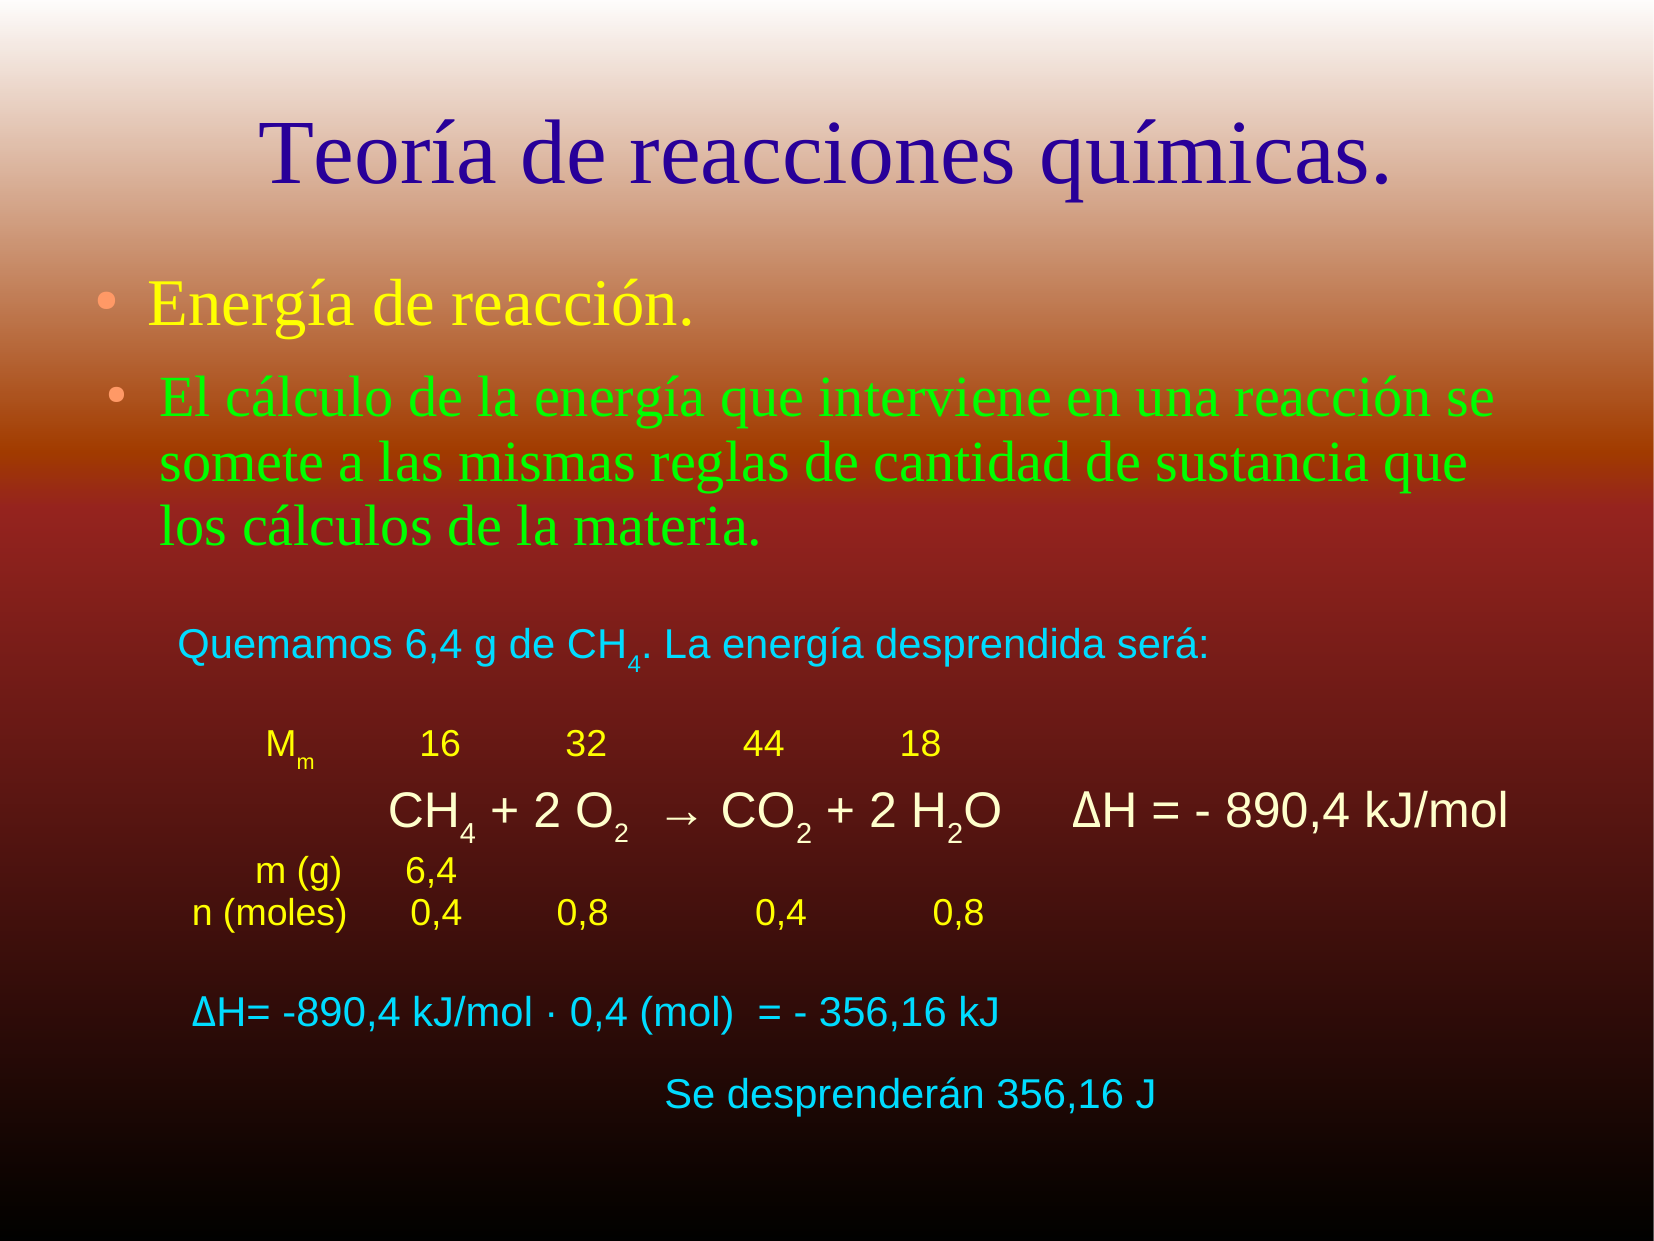

# Teoría de reacciones químicas.
Energía de reacción.
El cálculo de la energía que interviene en una reacción se somete a las mismas reglas de cantidad de sustancia que los cálculos de la materia.
Quemamos 6,4 g de CH4. La energía desprendida será:
 Mm 16 32 44 18
 CH4 + 2 O2 → CO2 + 2 H2O ΔH = - 890,4 kJ/mol
 m (g) 6,4
n (moles) 0,4 0,8 0,4 0,8
ΔH= -890,4 kJ/mol · 0,4 (mol) = - 356,16 kJ
Se desprenderán 356,16 J